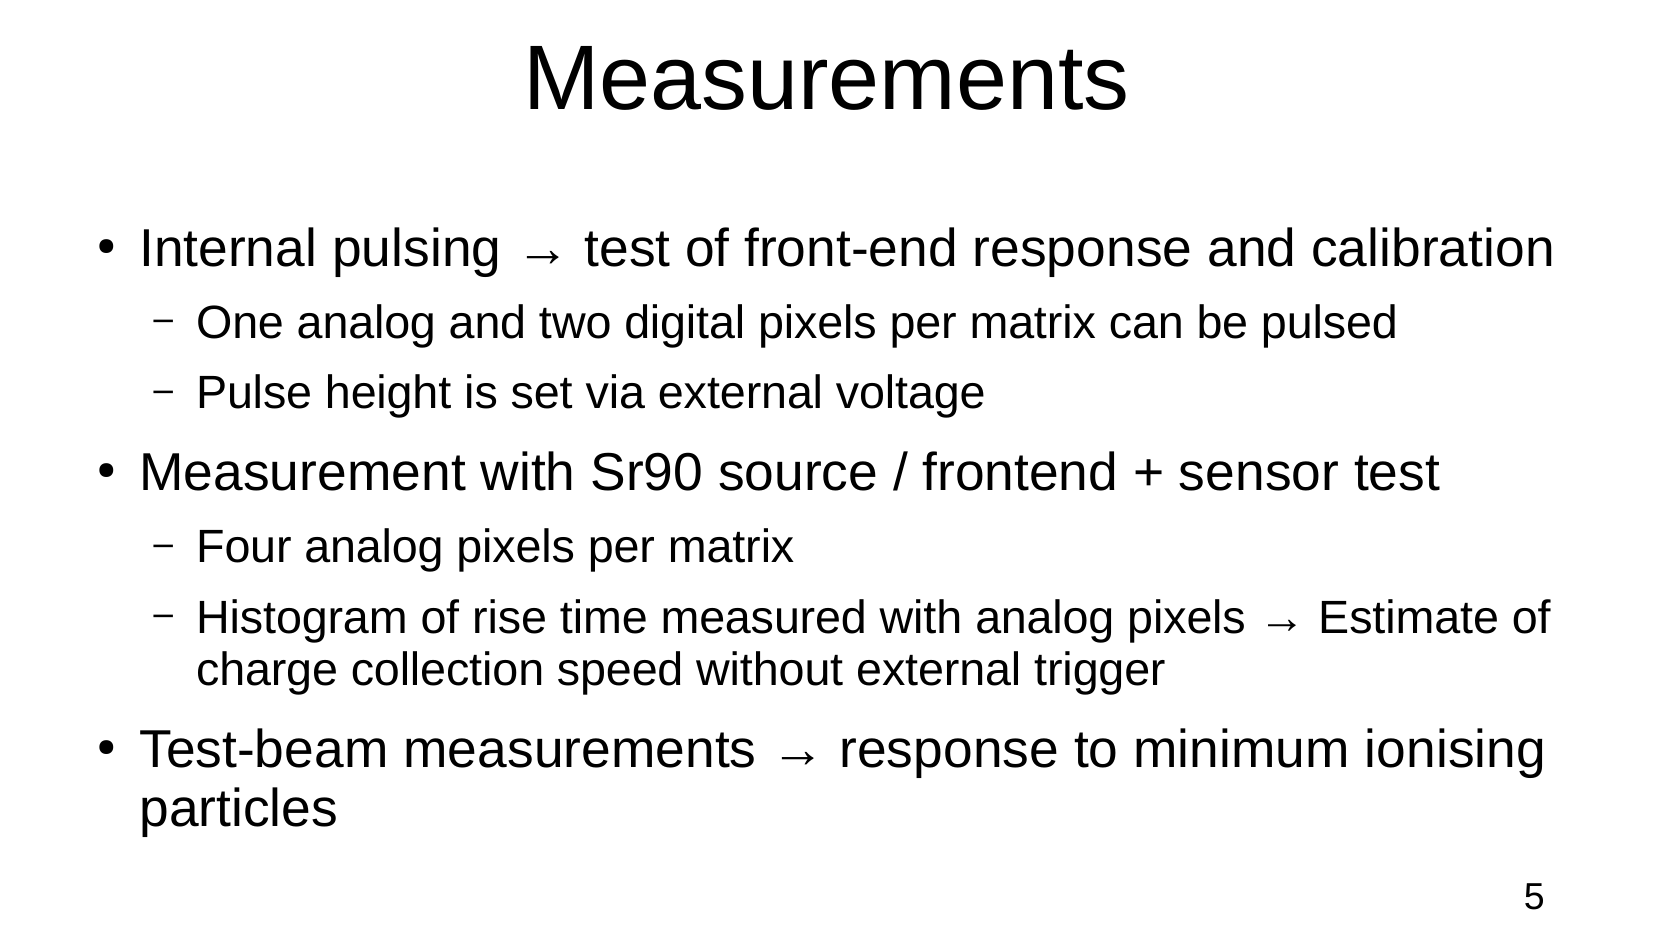

Measurements
# Internal pulsing → test of front-end response and calibration
One analog and two digital pixels per matrix can be pulsed
Pulse height is set via external voltage
Measurement with Sr90 source / frontend + sensor test
Four analog pixels per matrix
Histogram of rise time measured with analog pixels → Estimate of charge collection speed without external trigger
Test-beam measurements → response to minimum ionising particles